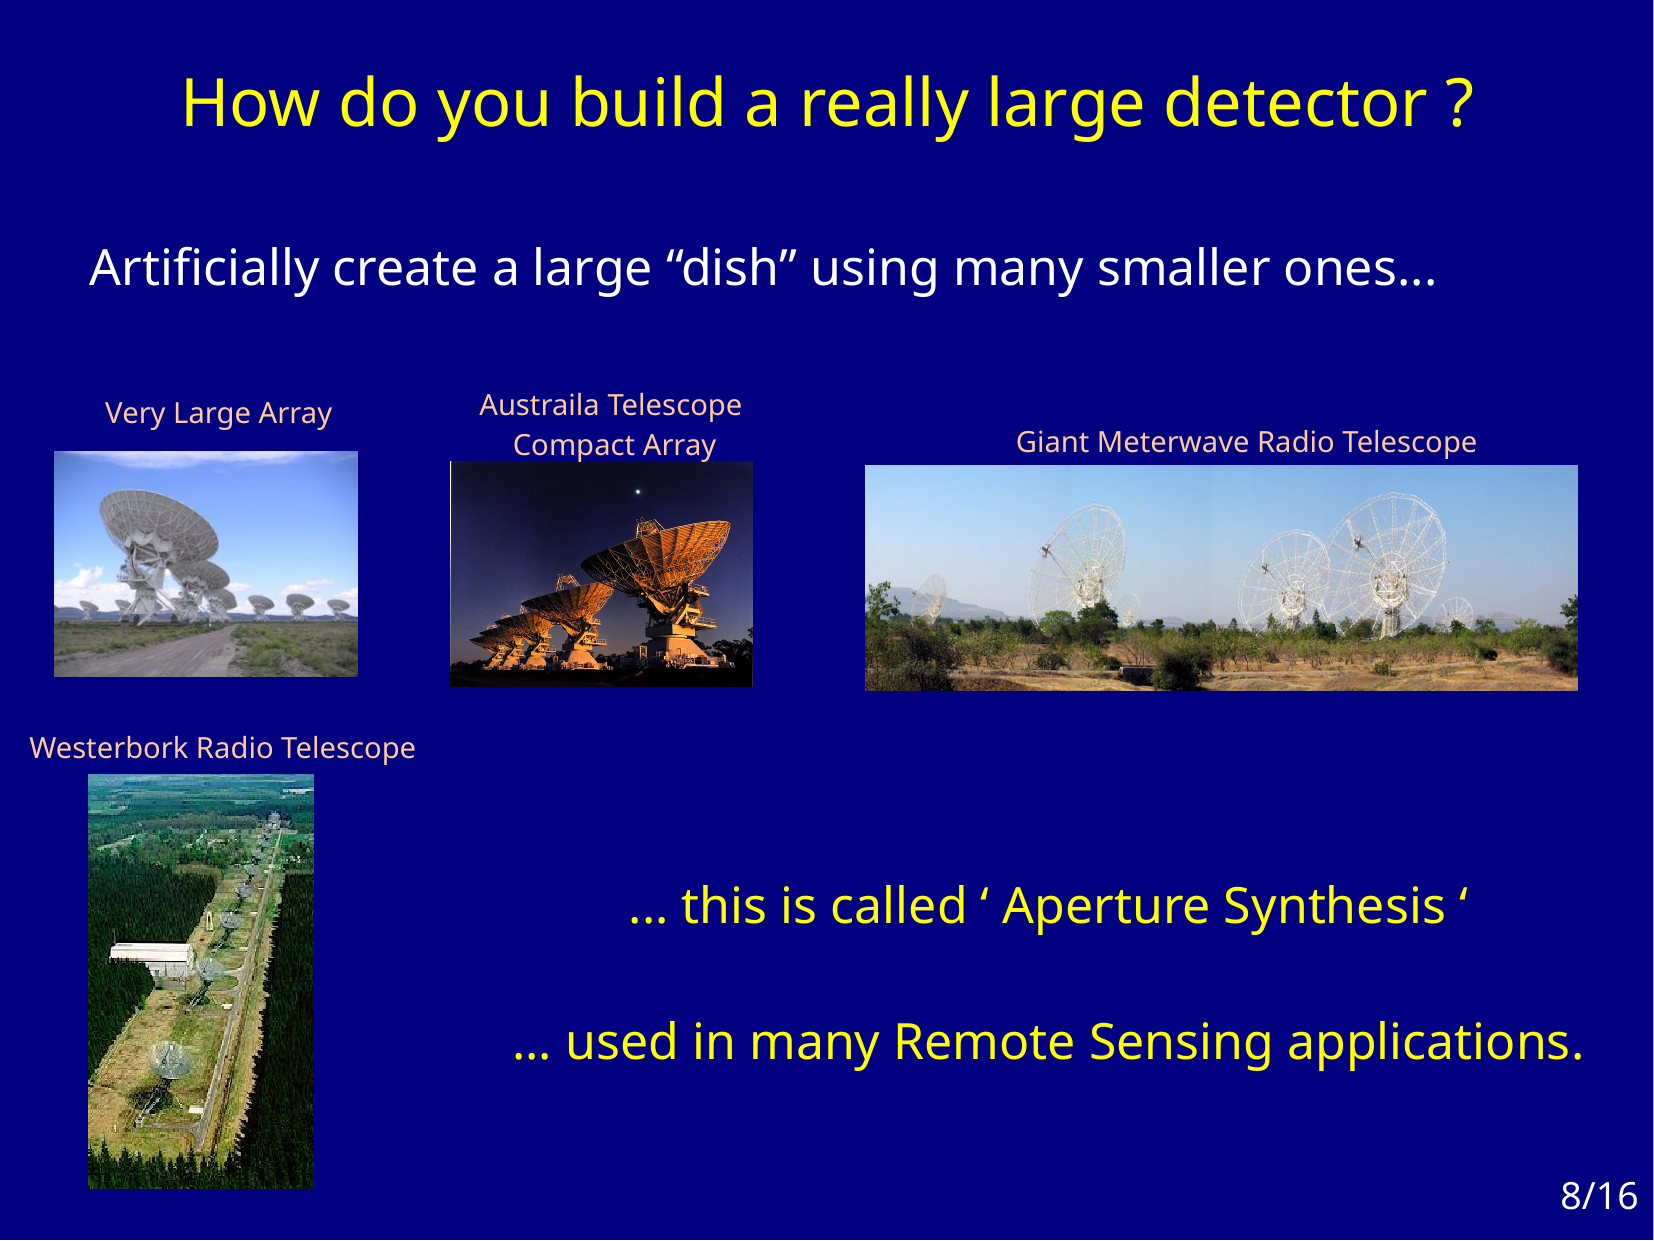

# How do you build a really large detector ?
Artificially create a large “dish” using many smaller ones...
Austraila Telescope
Compact Array
Very Large Array
Giant Meterwave Radio Telescope
Westerbork Radio Telescope
Array Configuration
... this is called ‘ Aperture Synthesis ‘
... used in many Remote Sensing applications.